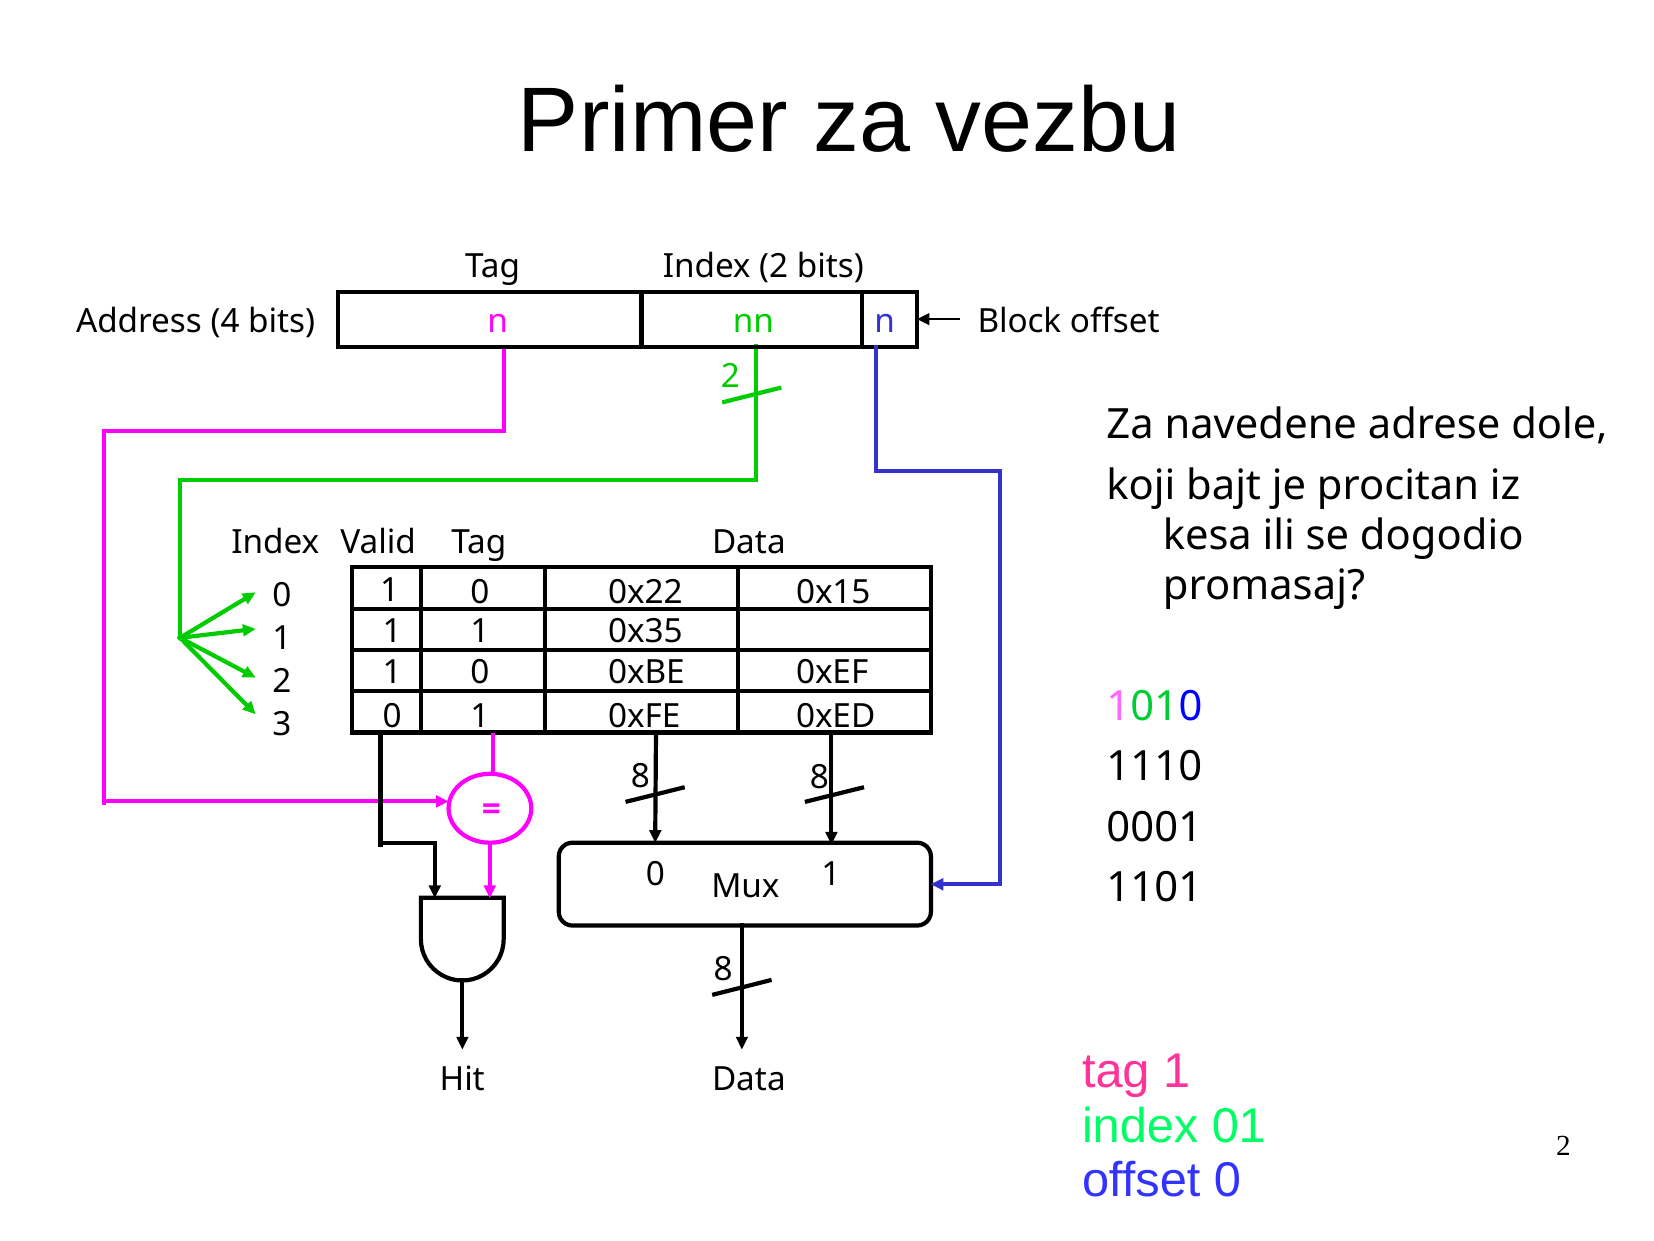

# Primer za vezbu
Tag
Index (2 bits)
Address (4 bits)
n
nn
n
Block offset
2
Za navedene adrese dole,
koji bajt je procitan iz kesa ili se dogodio promasaj?
1010
1110
0001
1101
Index
Valid
Tag
Data
1
0
0x22
0x15
0
1
2
3
1
1
0x35
1
0
0xBE
0xEF
0
1
0xFE
0xED
8
8
=
0
1
Mux
8
tag 1
index 01
offset 0
Hit
Data
2